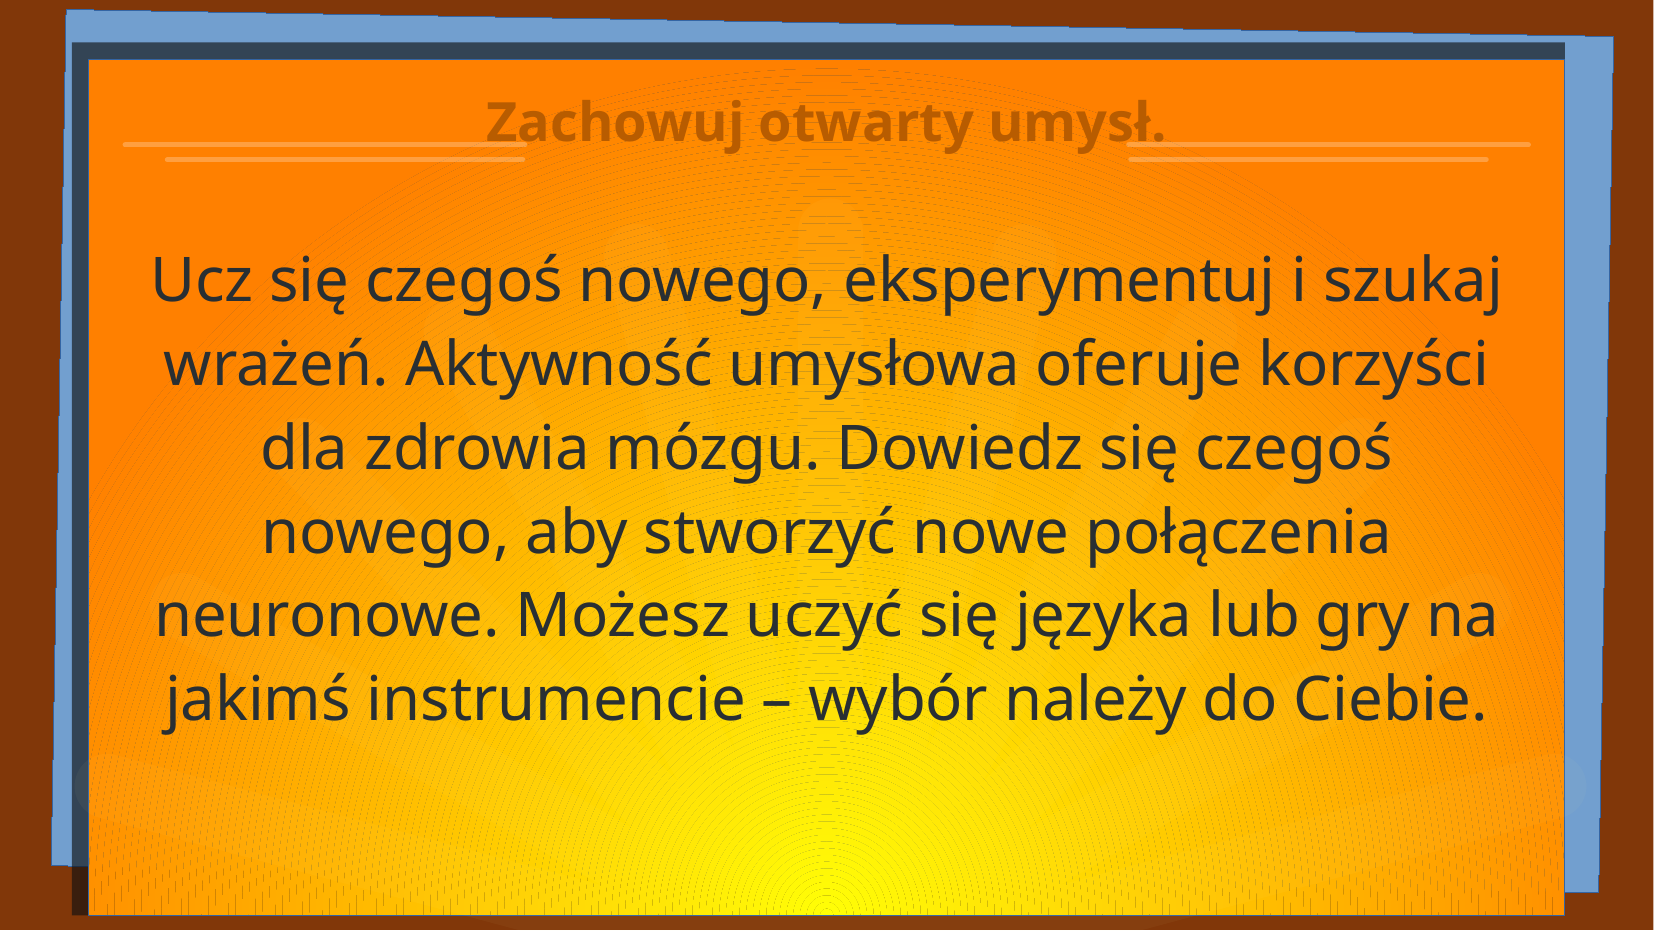

# Zachowuj otwarty umysł.
Ucz się czegoś nowego, eksperymentuj i szukaj wrażeń. Aktywność umysłowa oferuje korzyści dla zdrowia mózgu. Dowiedz się czegoś nowego, aby stworzyć nowe połączenia neuronowe. Możesz uczyć się języka lub gry na jakimś instrumencie – wybór należy do Ciebie.